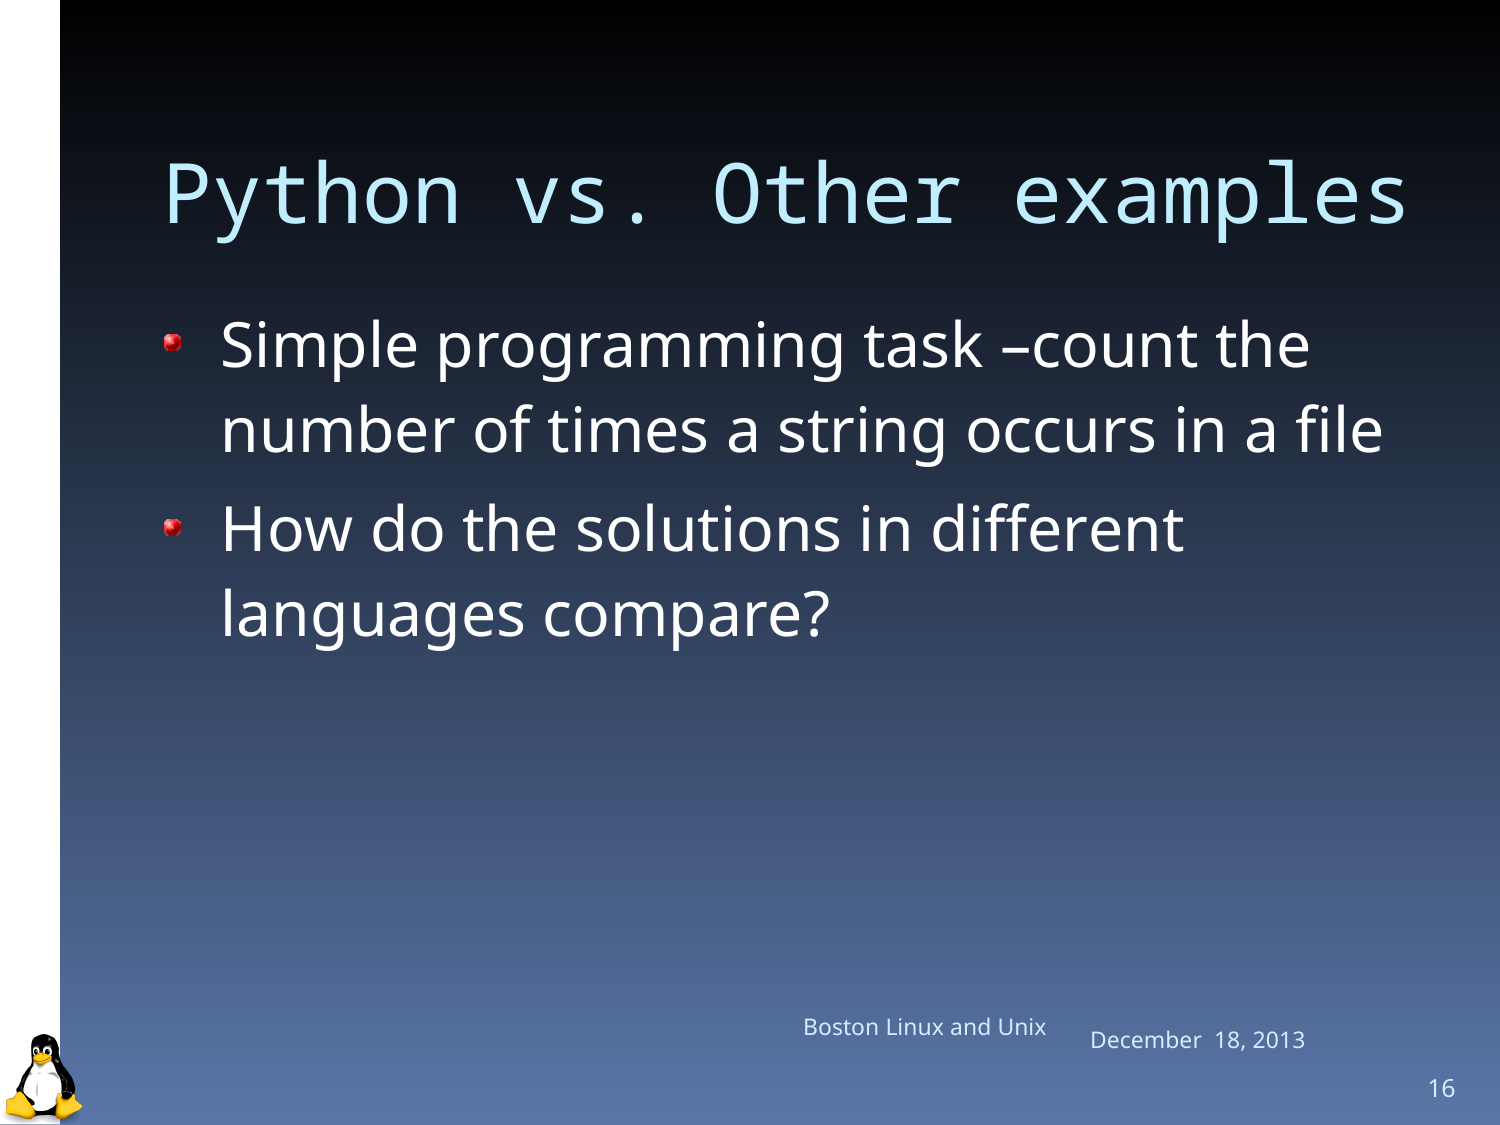

# Python vs. Other examples
Simple programming task –count the number of times a string occurs in a file
How do the solutions in different languages compare?
December 18, 2013
16